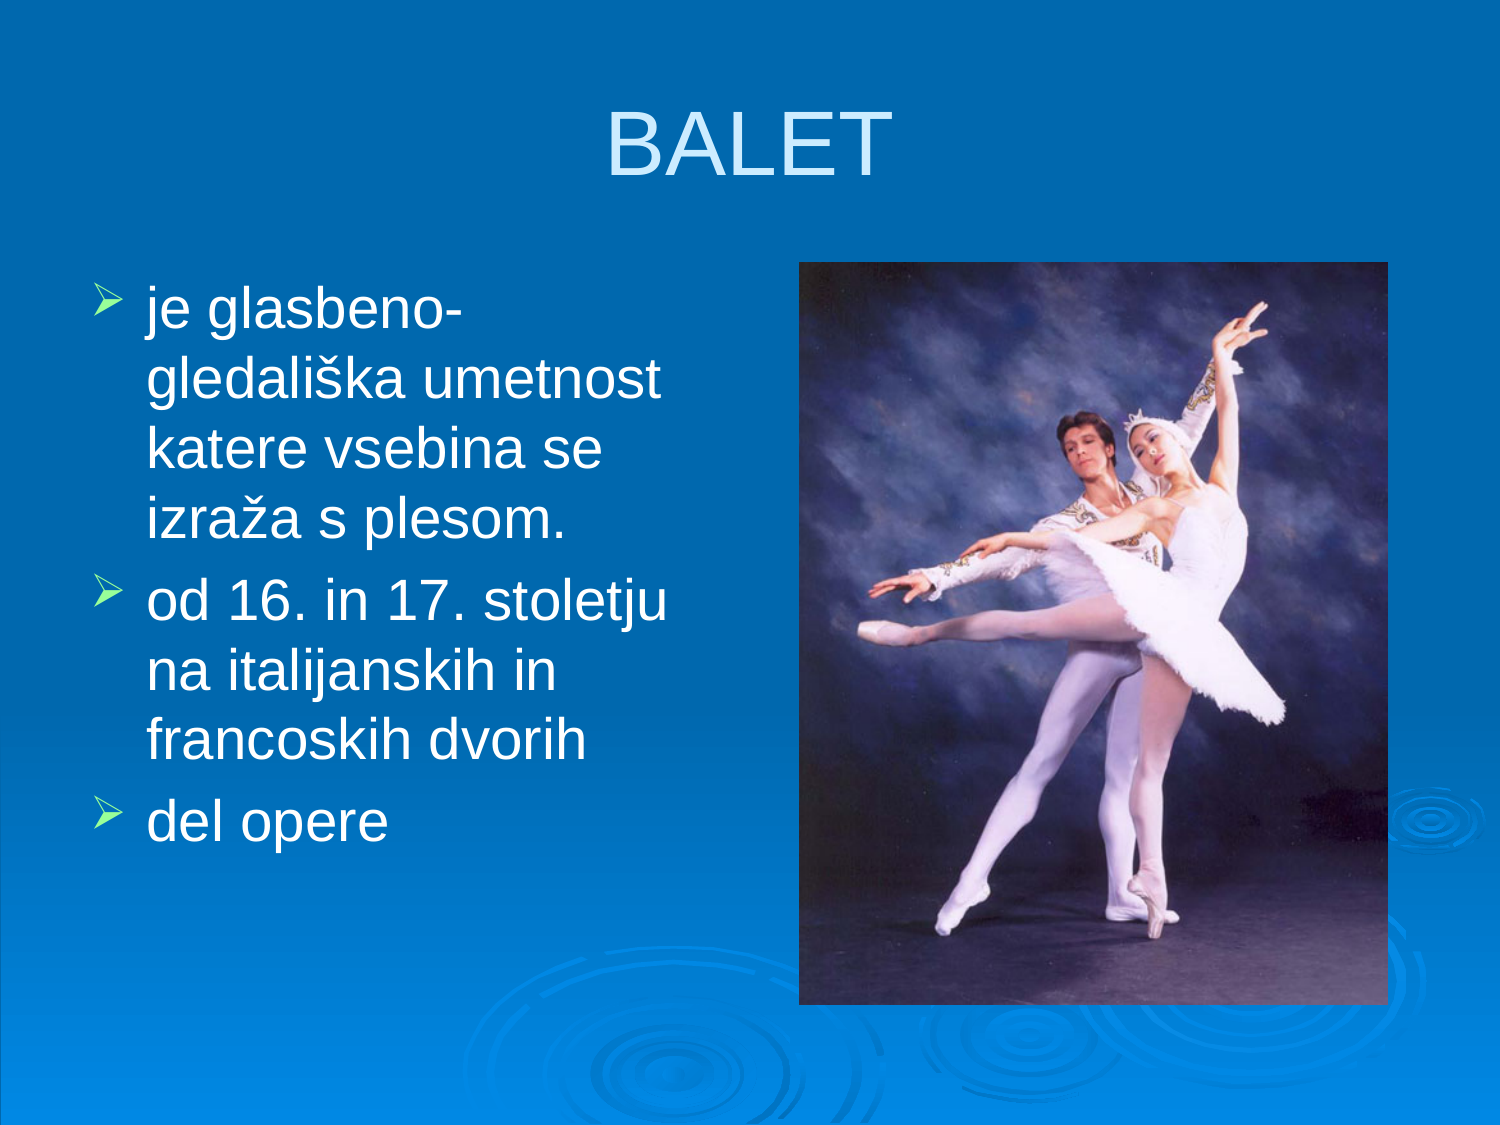

# BALET
je glasbeno-gledališka umetnost katere vsebina se izraža s plesom.
od 16. in 17. stoletju na italijanskih in francoskih dvorih
del opere